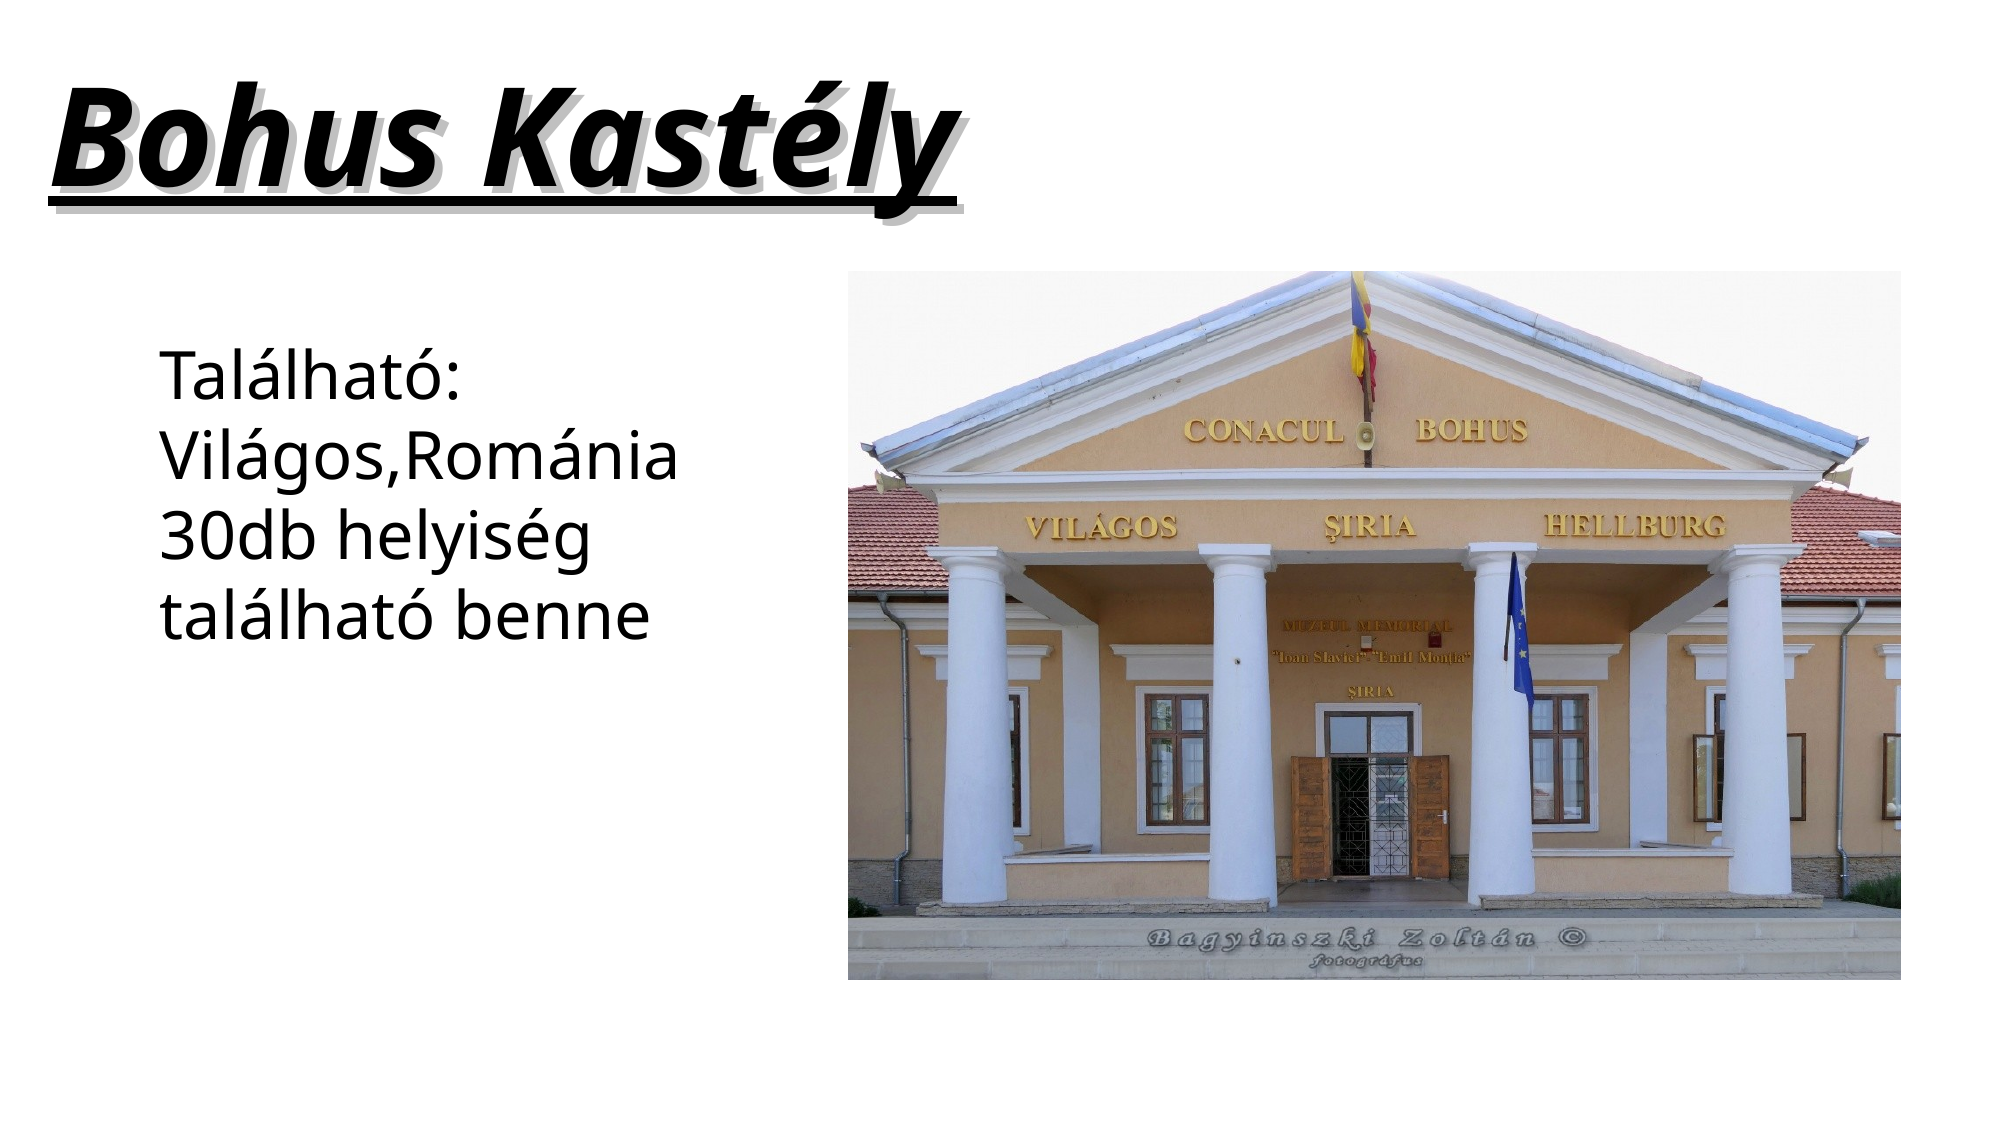

Bohus Kastély
Található: Világos,Románia
30db helyiség található benne